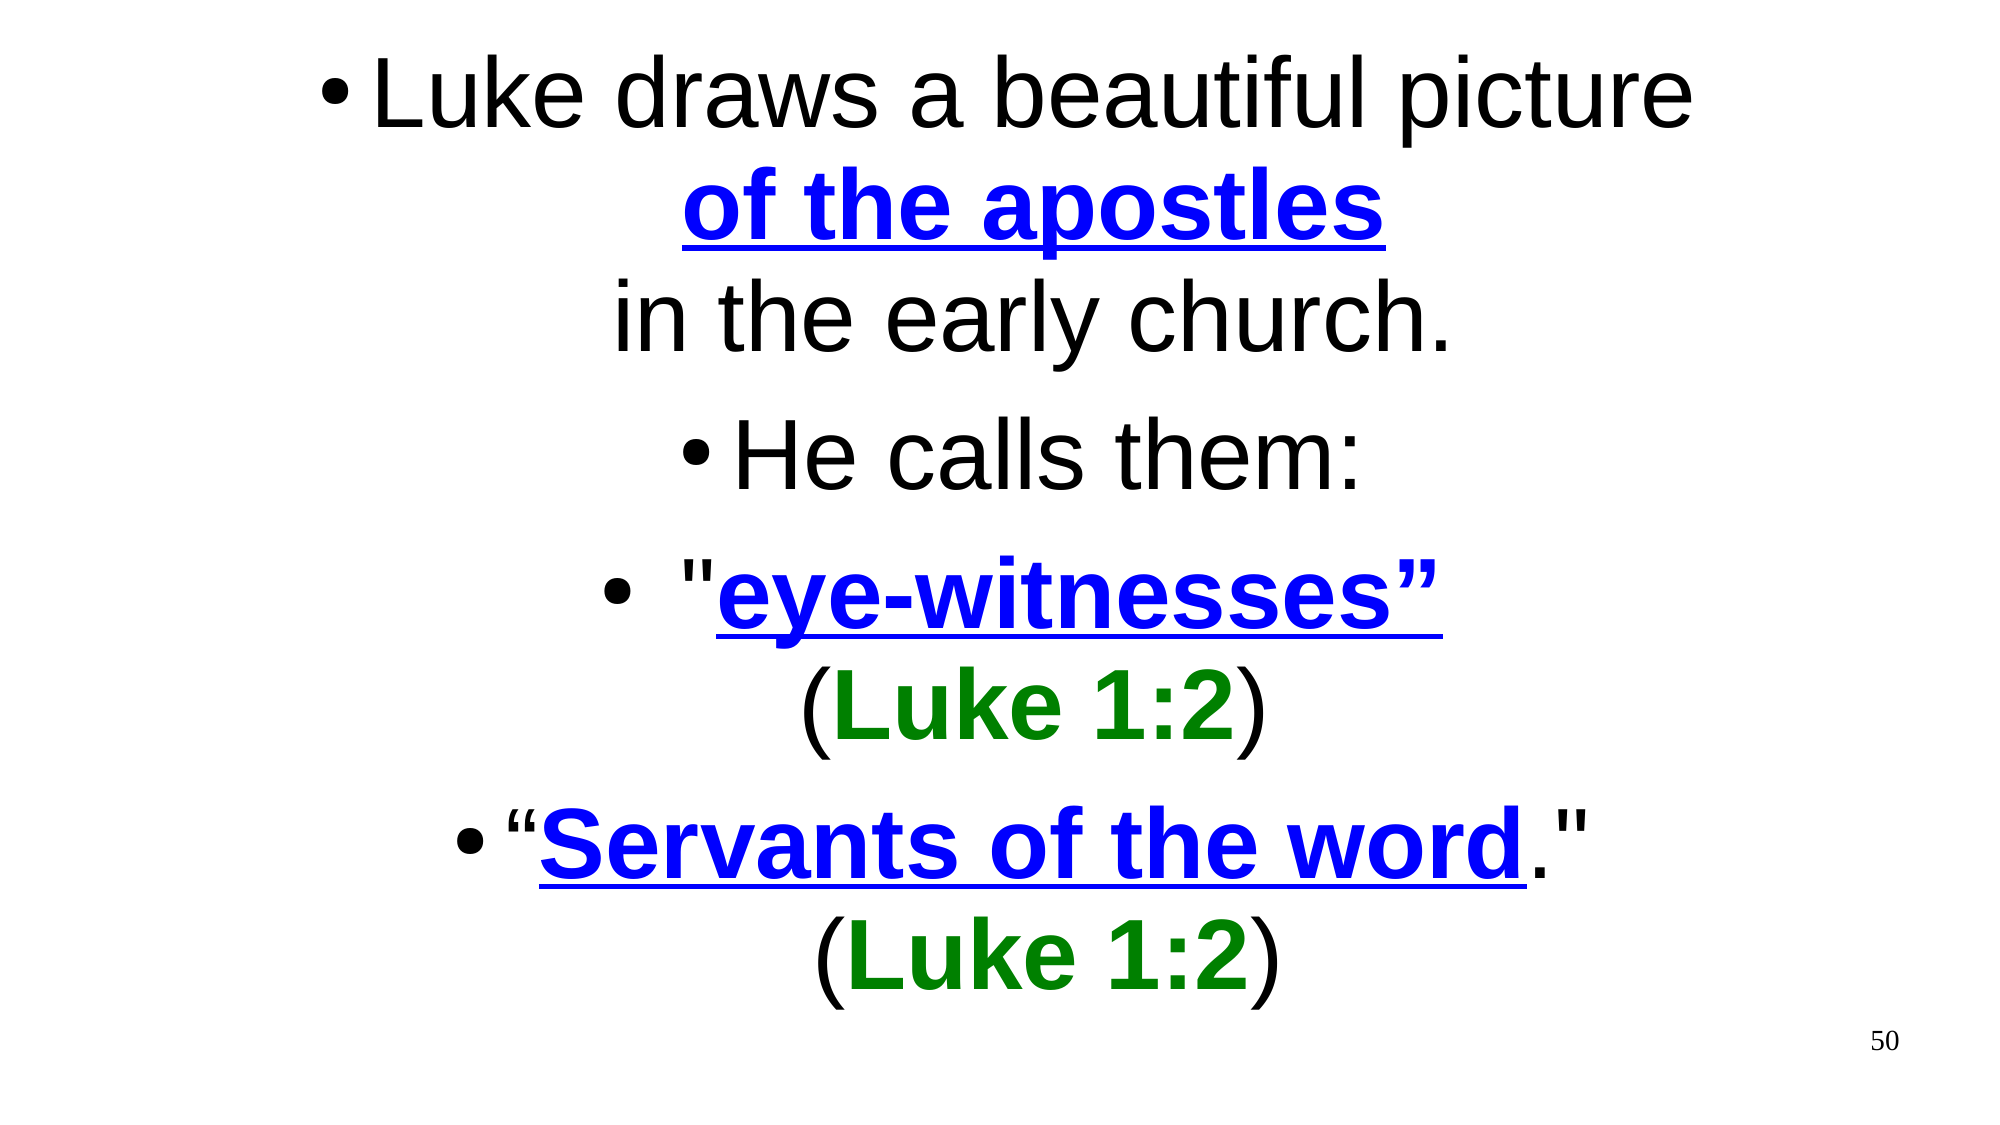

# Luke draws a beautiful picture of the apostles in the early church.
He calls them:
 "eye-witnesses”
(Luke 1:2)
“Servants of the word."
(Luke 1:2)
50